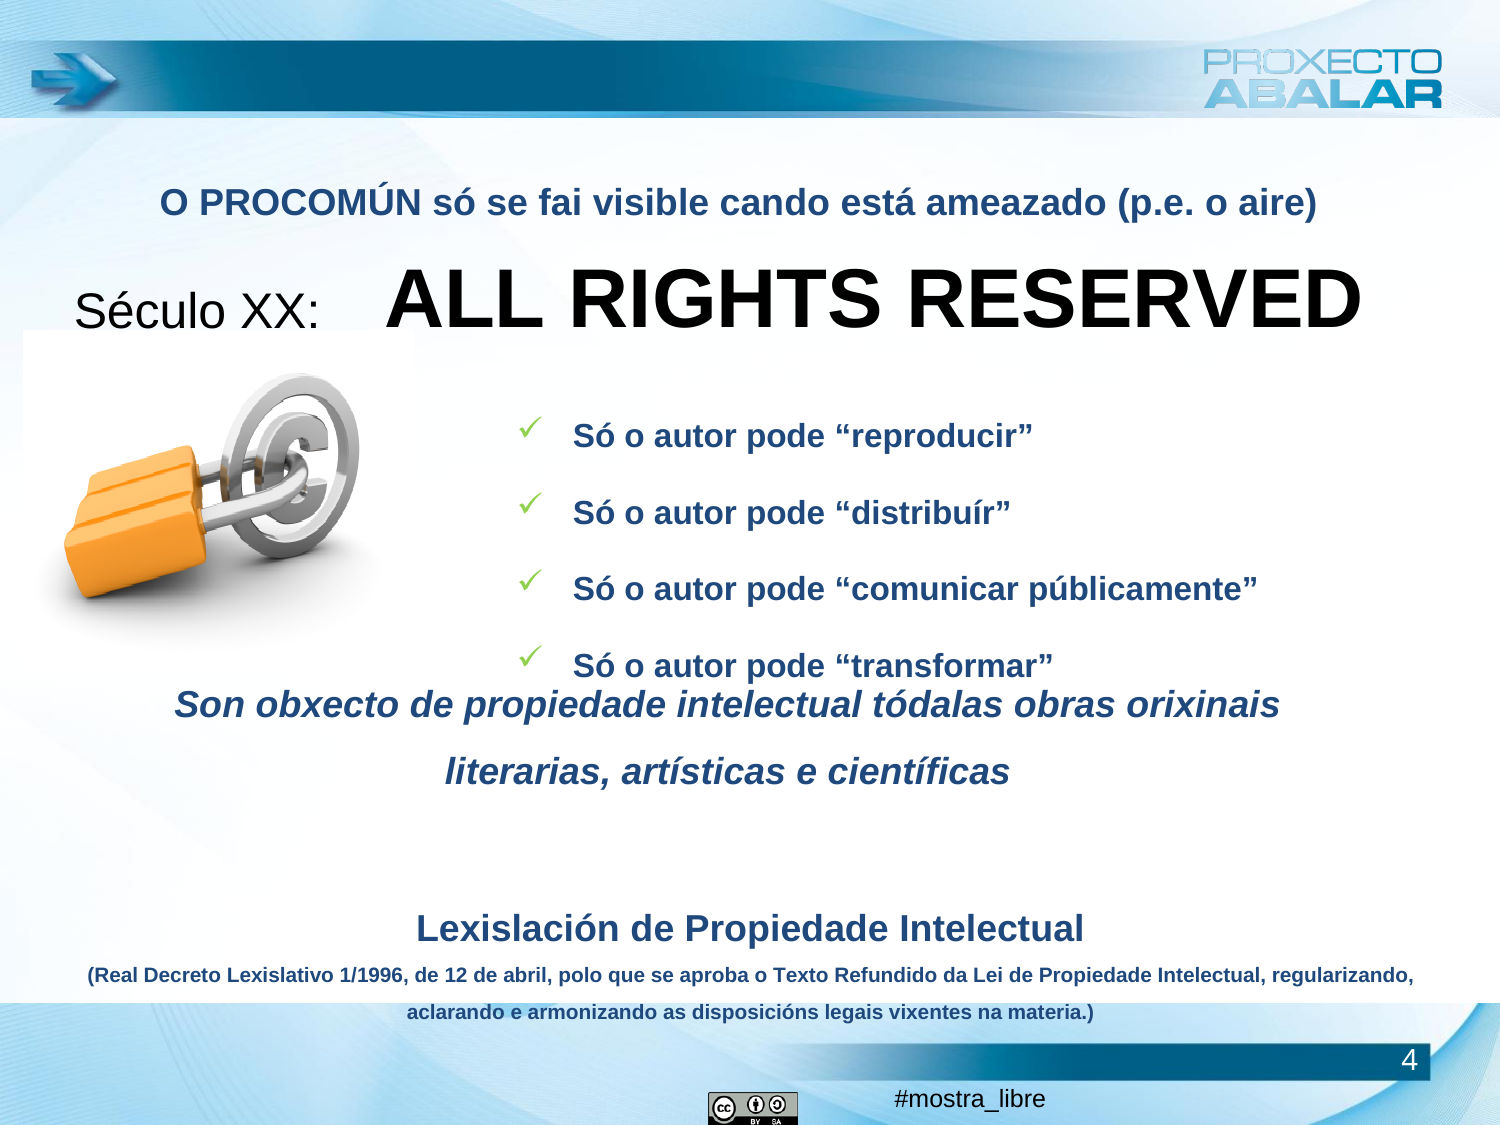

O PROCOMÚN só se fai visible cando está ameazado (p.e. o aire)
ALL RIGHTS RESERVED
Século XX:
Só o autor pode “reproducir”
Só o autor pode “distribuír”
Só o autor pode “comunicar públicamente”
Só o autor pode “transformar”
Son obxecto de propiedade intelectual tódalas obras orixinais literarias, artísticas e científicas
Lexislación de Propiedade Intelectual
(Real Decreto Lexislativo 1/1996, de 12 de abril, polo que se aproba o Texto Refundido da Lei de Propiedade Intelectual, regularizando, aclarando e armonizando as disposicións legais vixentes na materia.)
#mostra_libre